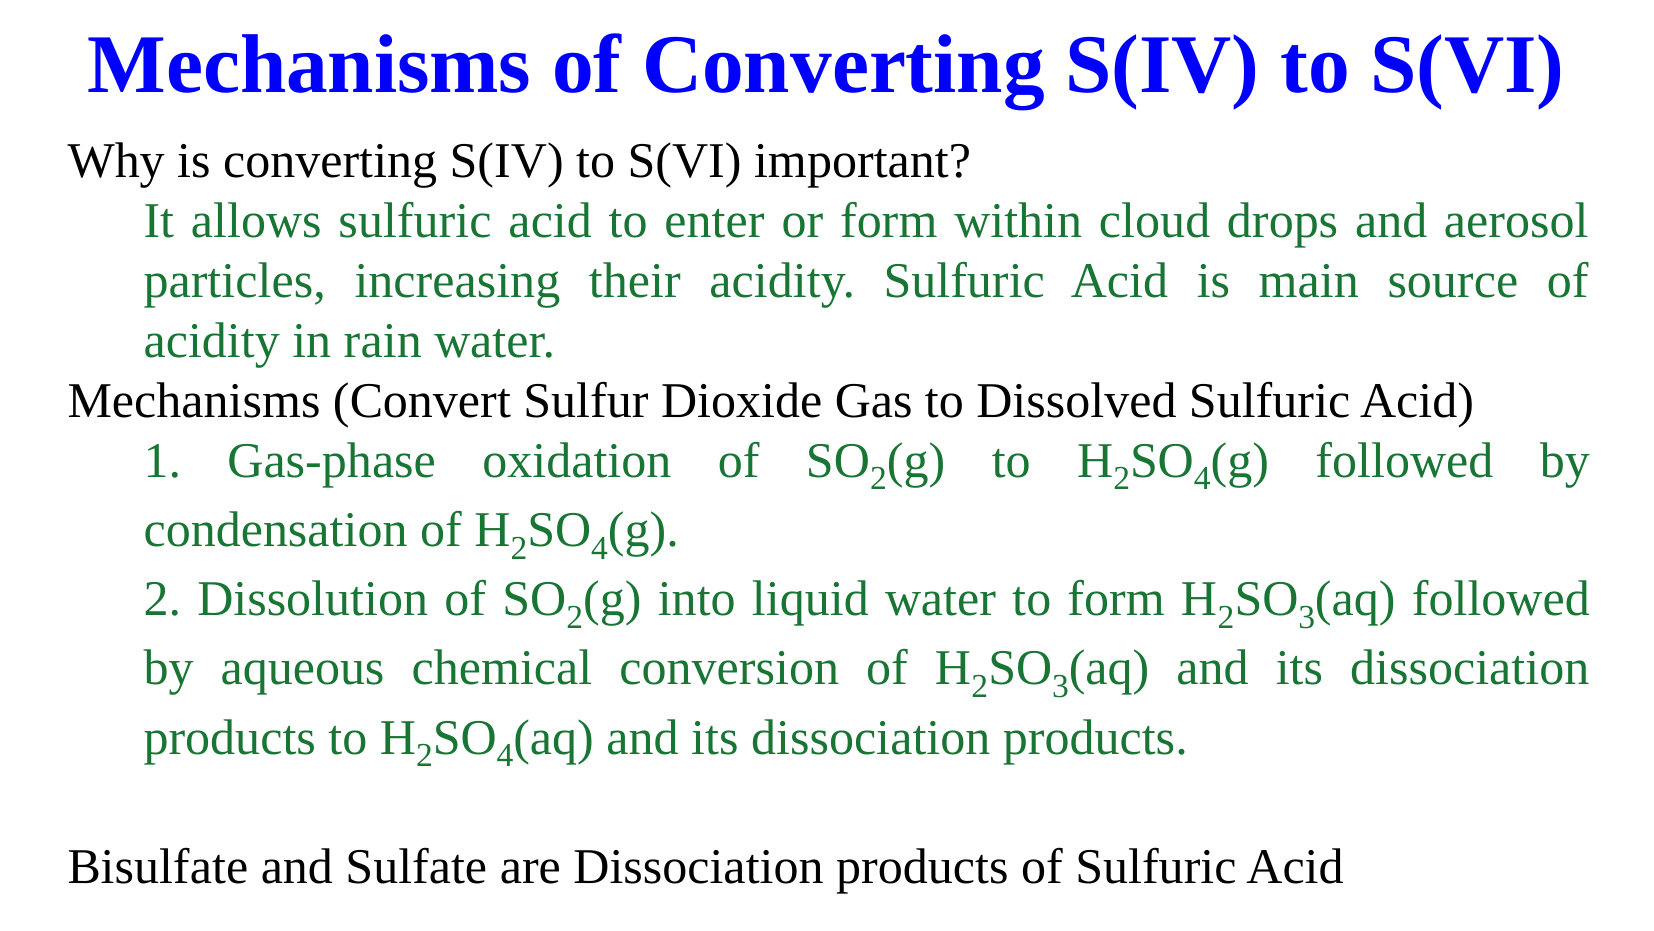

# Mechanisms of Converting S(IV) to S(VI)
Why is converting S(IV) to S(VI) important?
	It allows sulfuric acid to enter or form within cloud drops and aerosol particles, increasing their acidity. Sulfuric Acid is main source of acidity in rain water.
Mechanisms (Convert Sulfur Dioxide Gas to Dissolved Sulfuric Acid)
	1. Gas-phase oxidation of SO2(g) to H2SO4(g) followed by condensation of H2SO4(g).
	2. Dissolution of SO2(g) into liquid water to form H2SO3(aq) followed by aqueous chemical conversion of H2SO3(aq) and its dissociation products to H2SO4(aq) and its dissociation products.
Bisulfate and Sulfate are Dissociation products of Sulfuric Acid